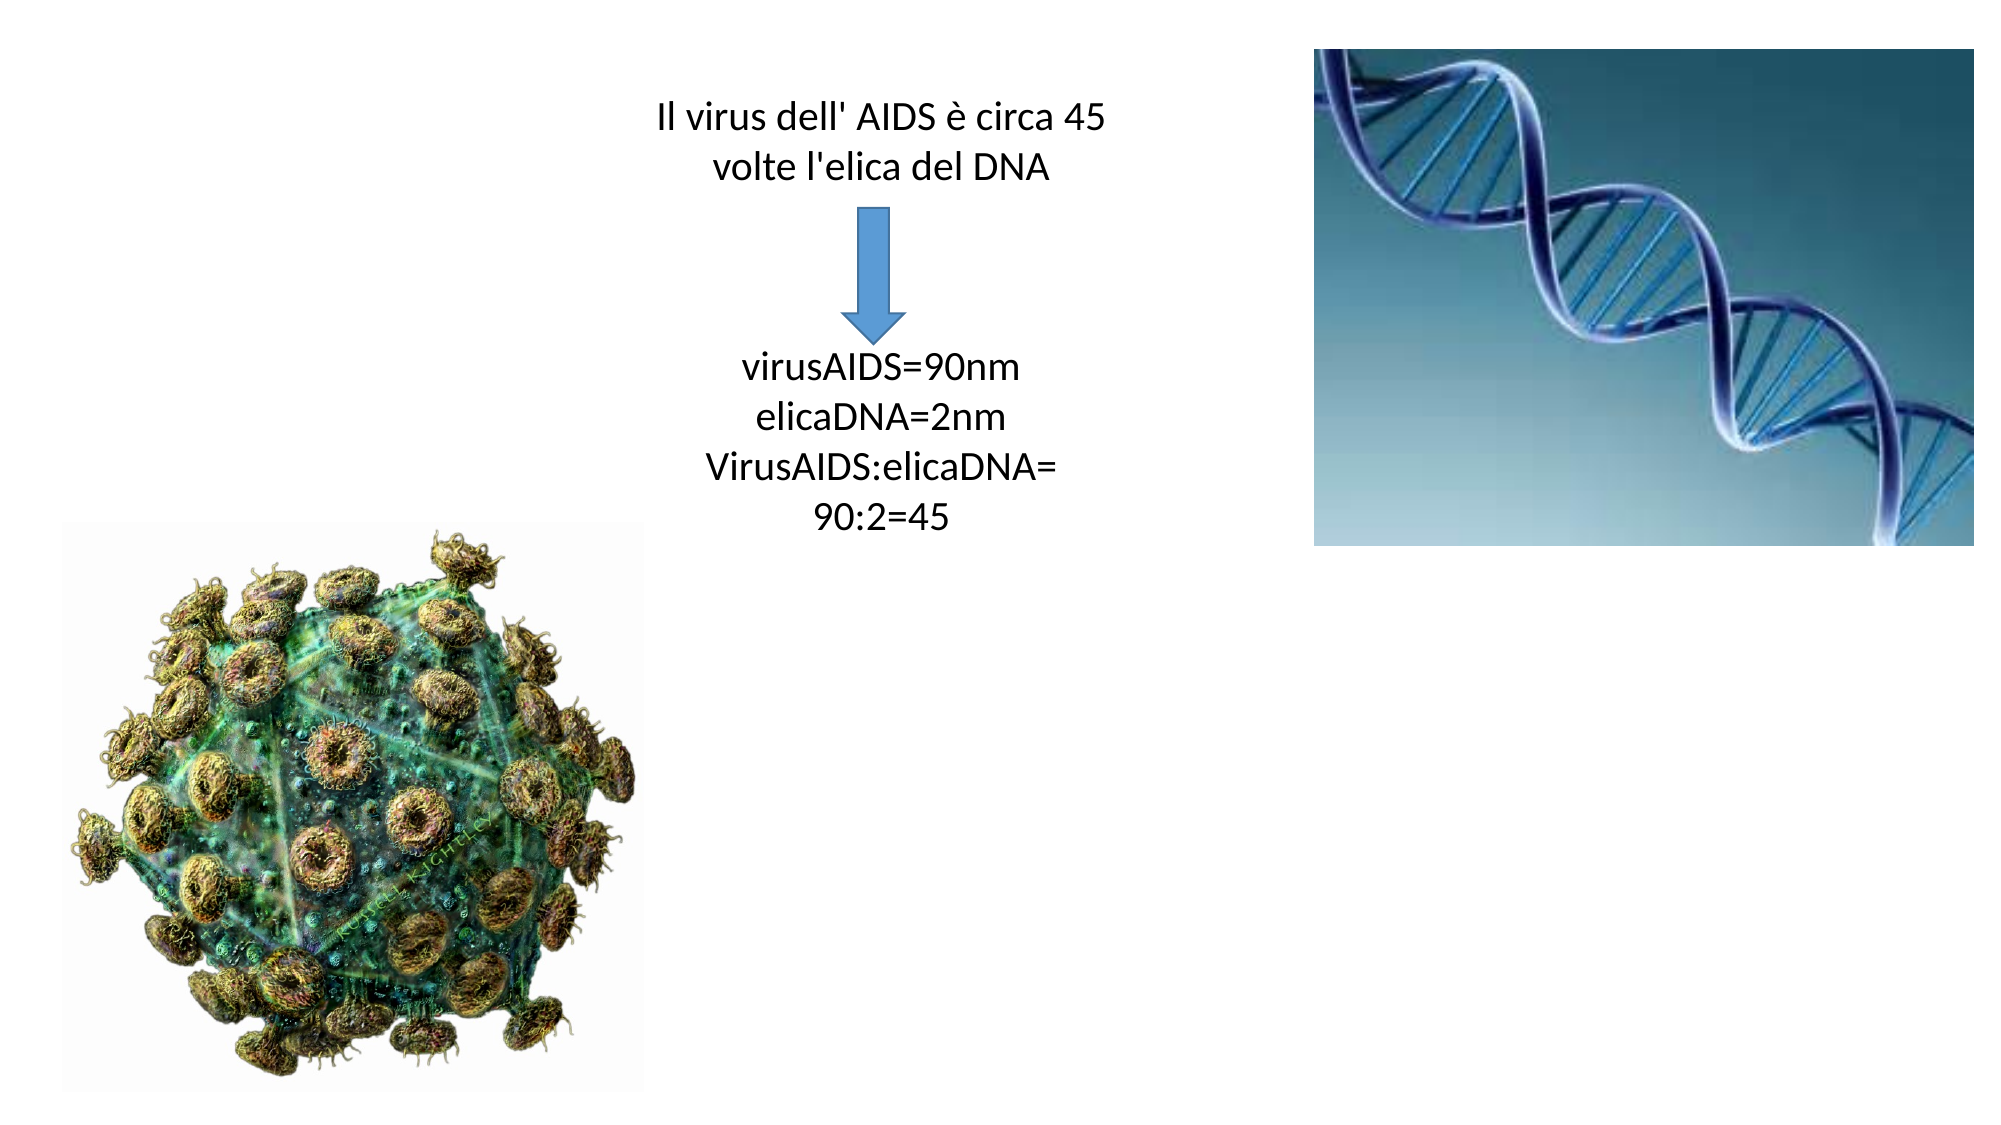

Il virus dell' AIDS è circa 45 volte l'elica del DNA
virusAIDS=90nm
elicaDNA=2nm
VirusAIDS:elicaDNA=
90:2=45